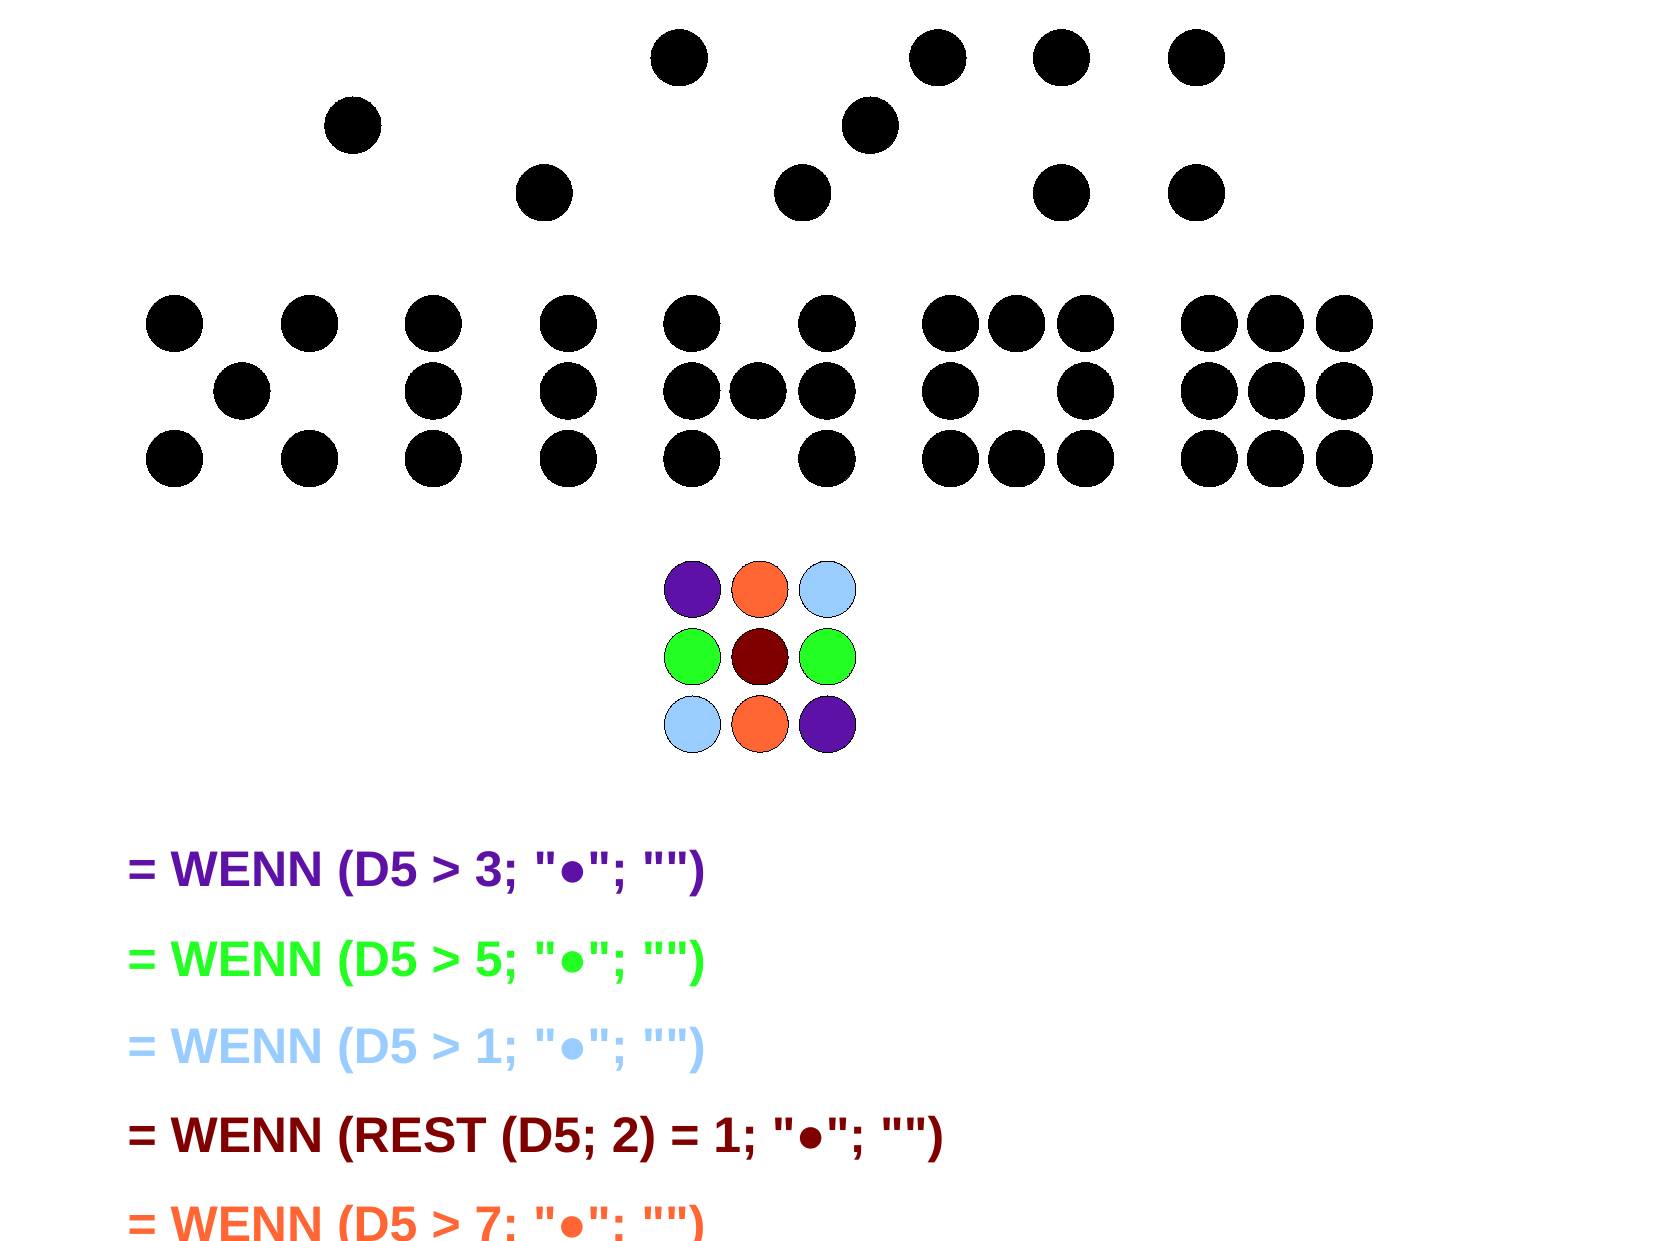

# = WENN (D5 > 3; "●"; "")
 = WENN (D5 > 5; "●"; "")
 = WENN (D5 > 1; "●"; "")
 = WENN (REST (D5; 2) = 1; "●"; "")
 = WENN (D5 > 7; "●"; "")